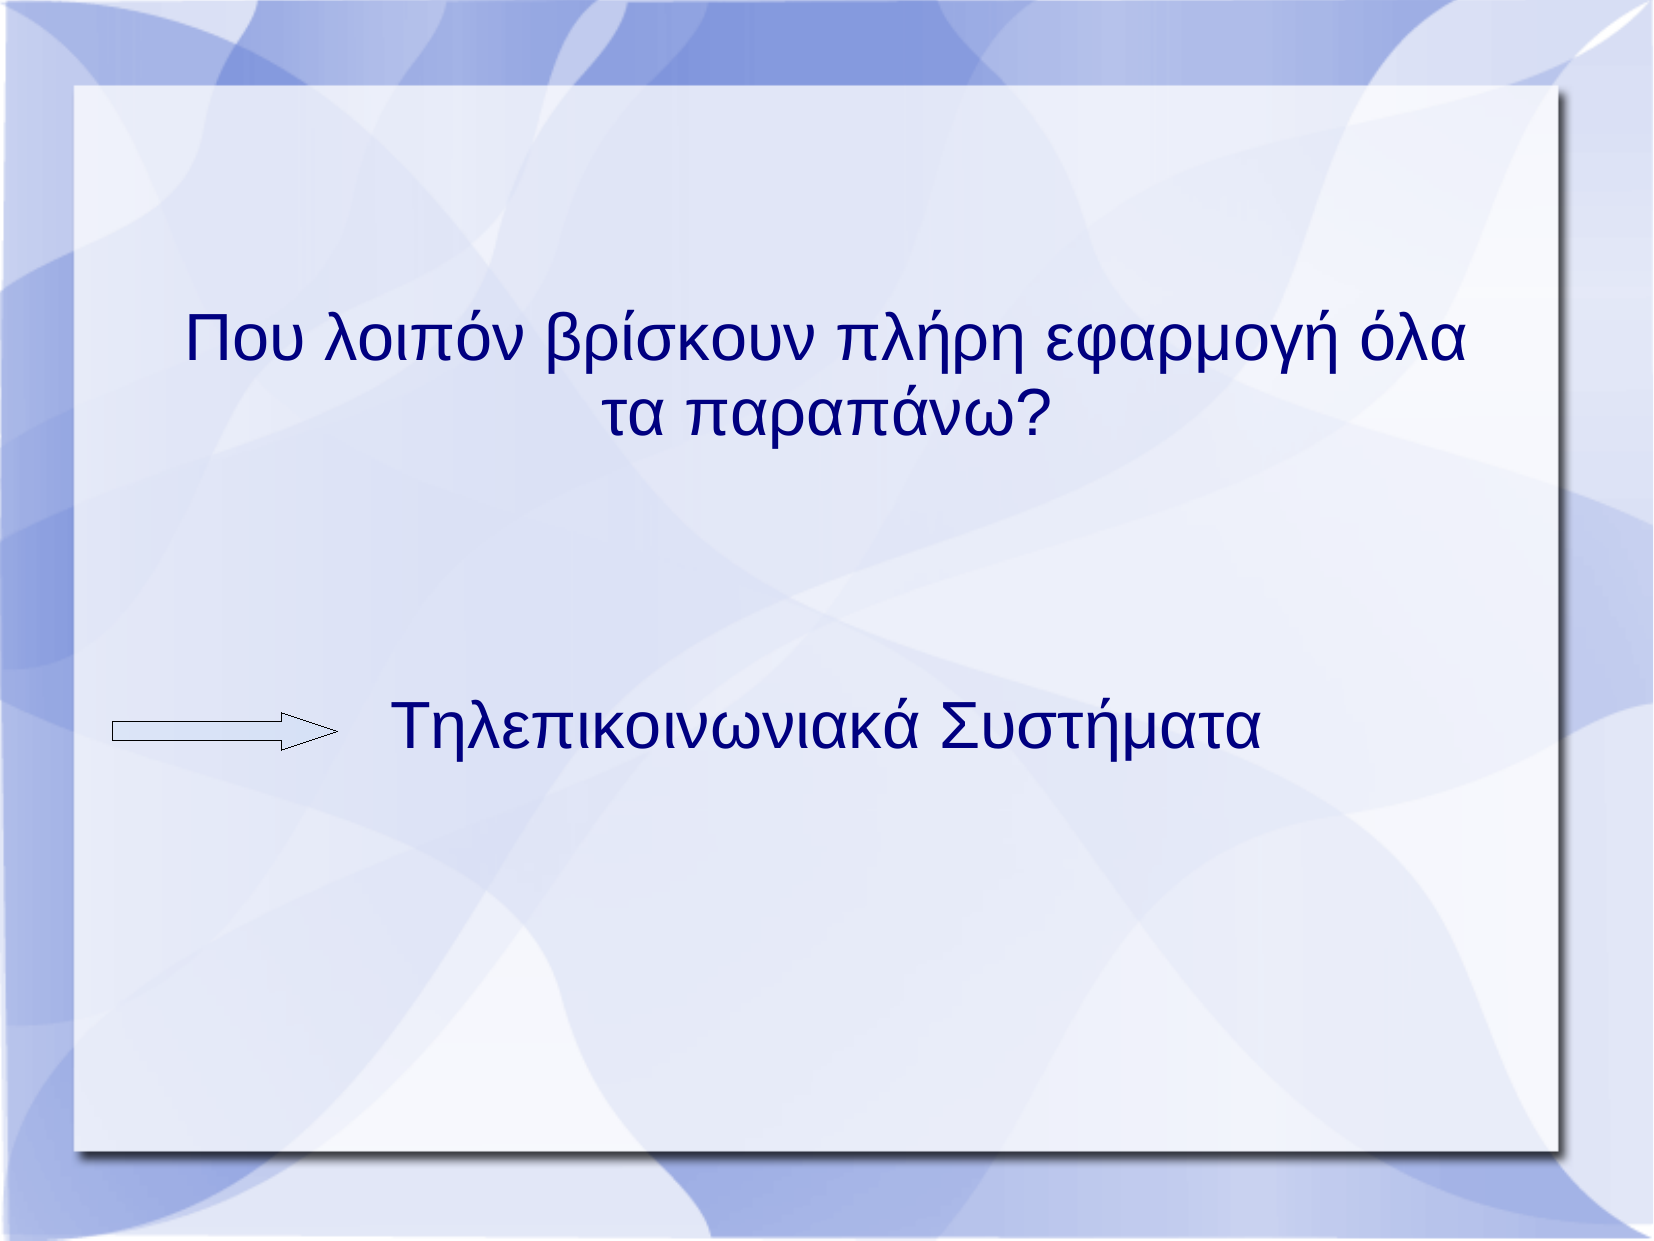

# Που λοιπόν βρίσκουν πλήρη εφαρμογή όλα τα παραπάνω?
Τηλεπικοινωνιακά Συστήματα